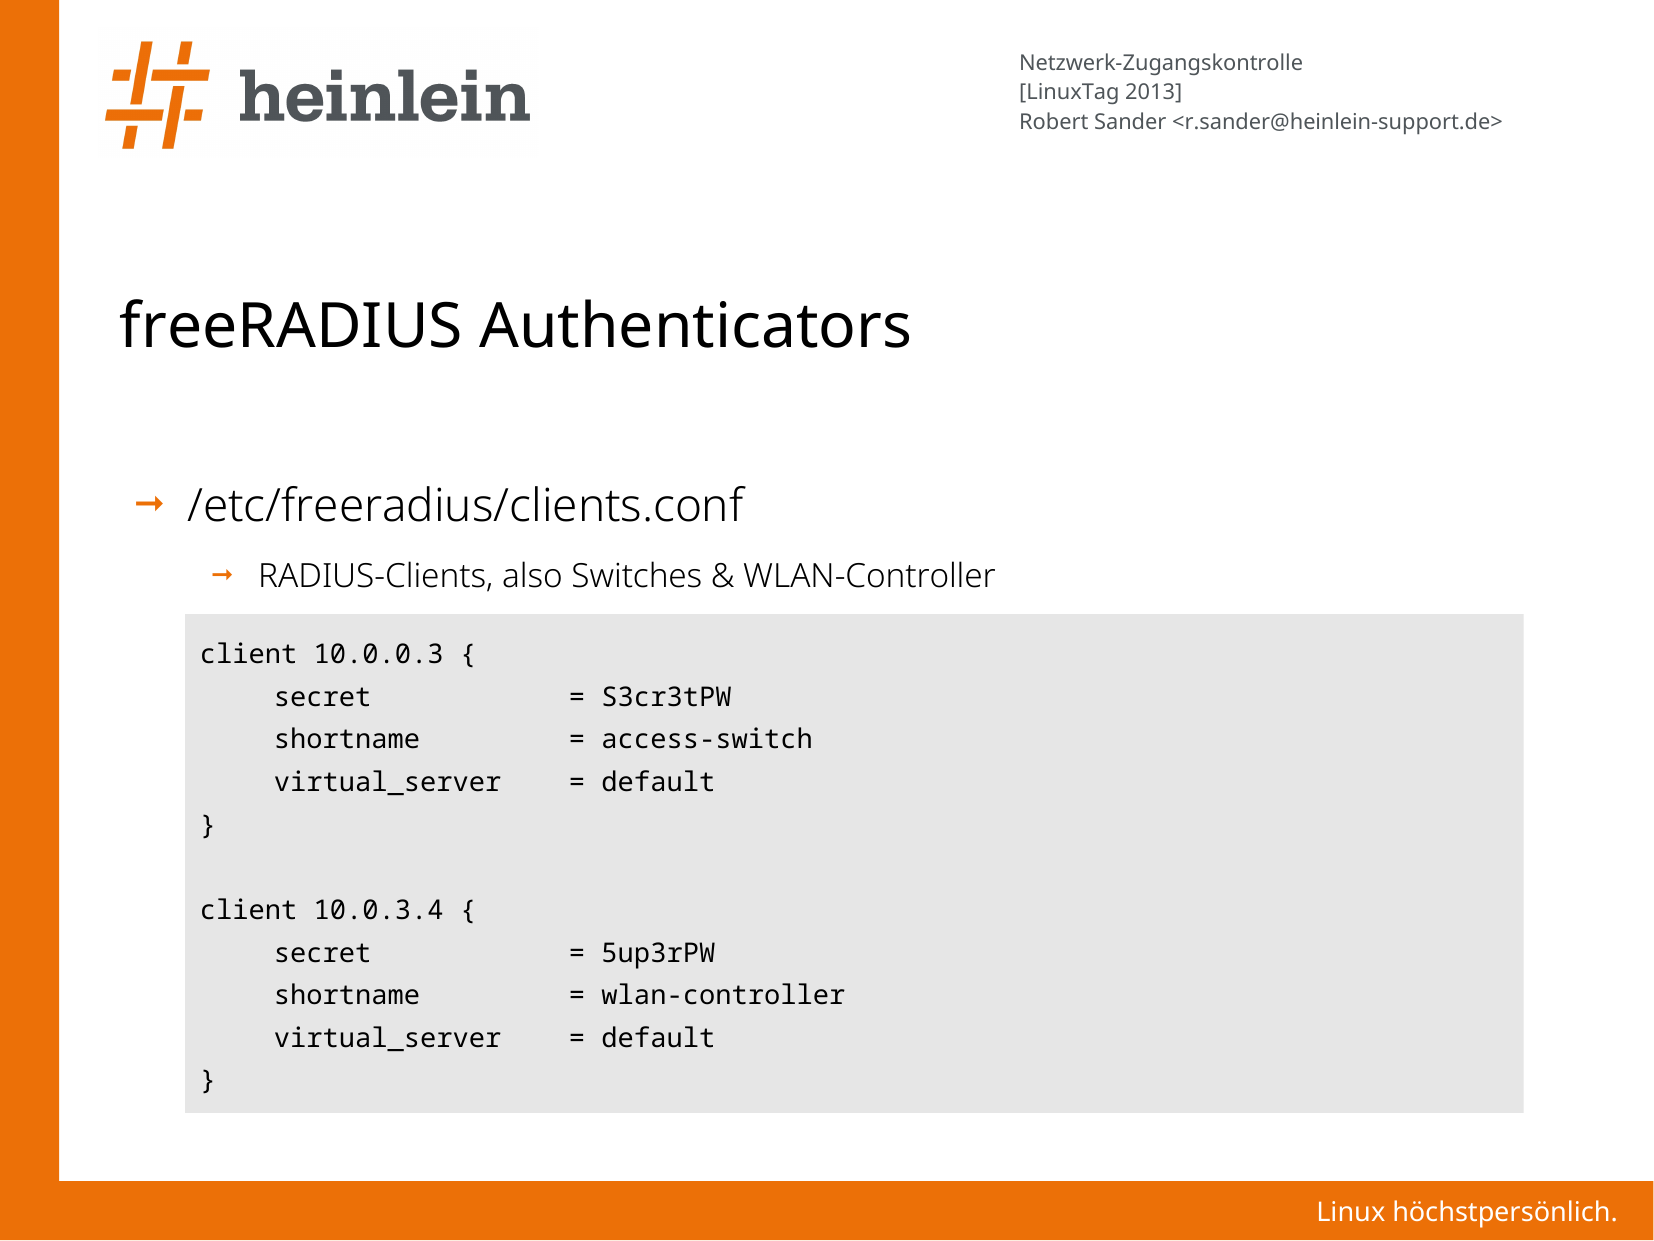

# freeRADIUS Authenticators
/etc/freeradius/clients.conf
RADIUS-Clients, also Switches & WLAN-Controller
client 10.0.0.3 {
	secret			= S3cr3tPW
	shortname			= access-switch
	virtual_server	= default
}
client 10.0.3.4 {
	secret			= 5up3rPW
	shortname			= wlan-controller
	virtual_server	= default
}